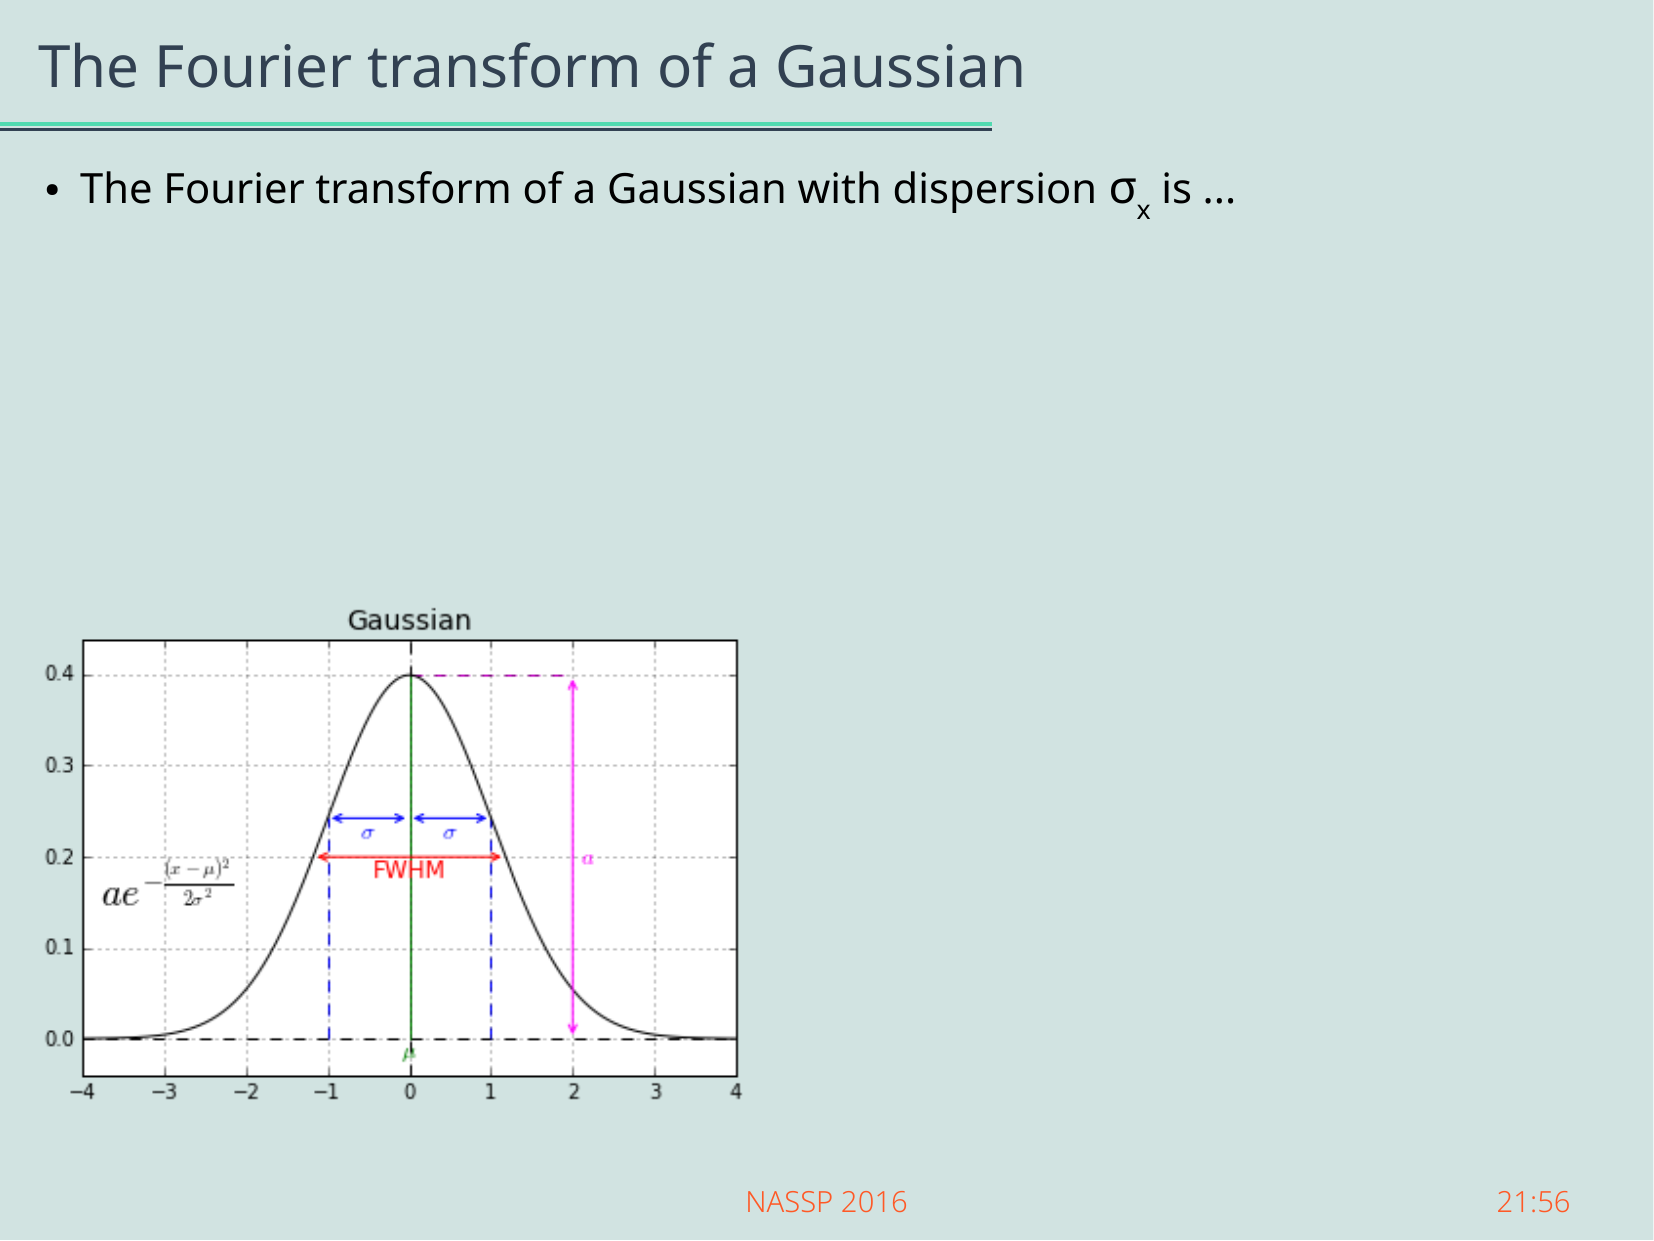

The Fourier transform of a Gaussian
The Fourier transform of a Gaussian with dispersion σx is ...
NASSP 2016
21